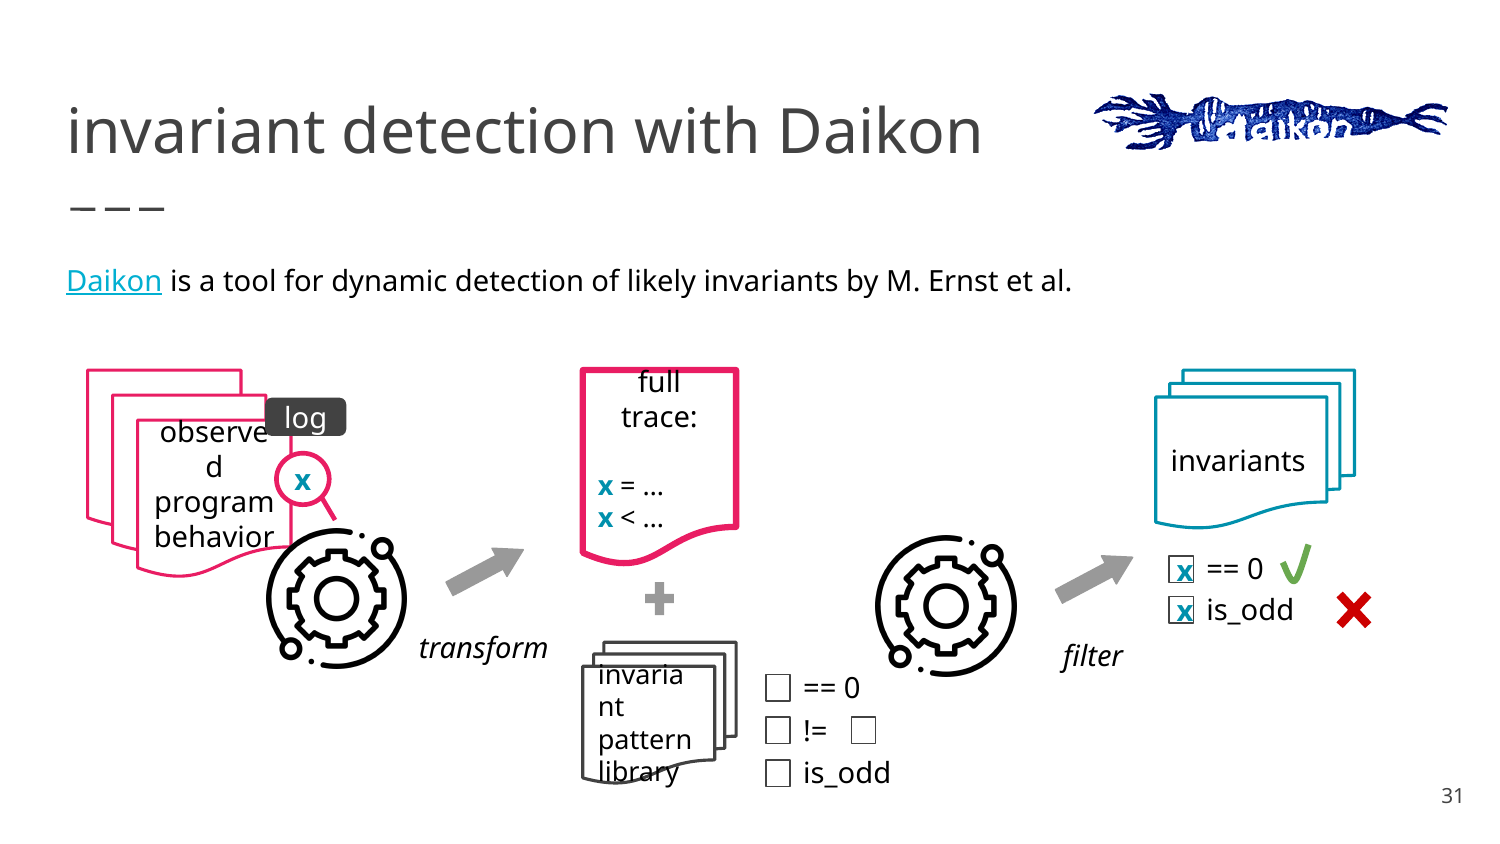

# invariant detection with Daikon
Daikon is a tool for dynamic detection of likely invariants by M. Ernst et al.
full trace:
x = …
x < …
invariants
log
observed program behavior
x
== 0
x
is_odd
x
transform
filter
invariant pattern library
== 0
!=
is_odd